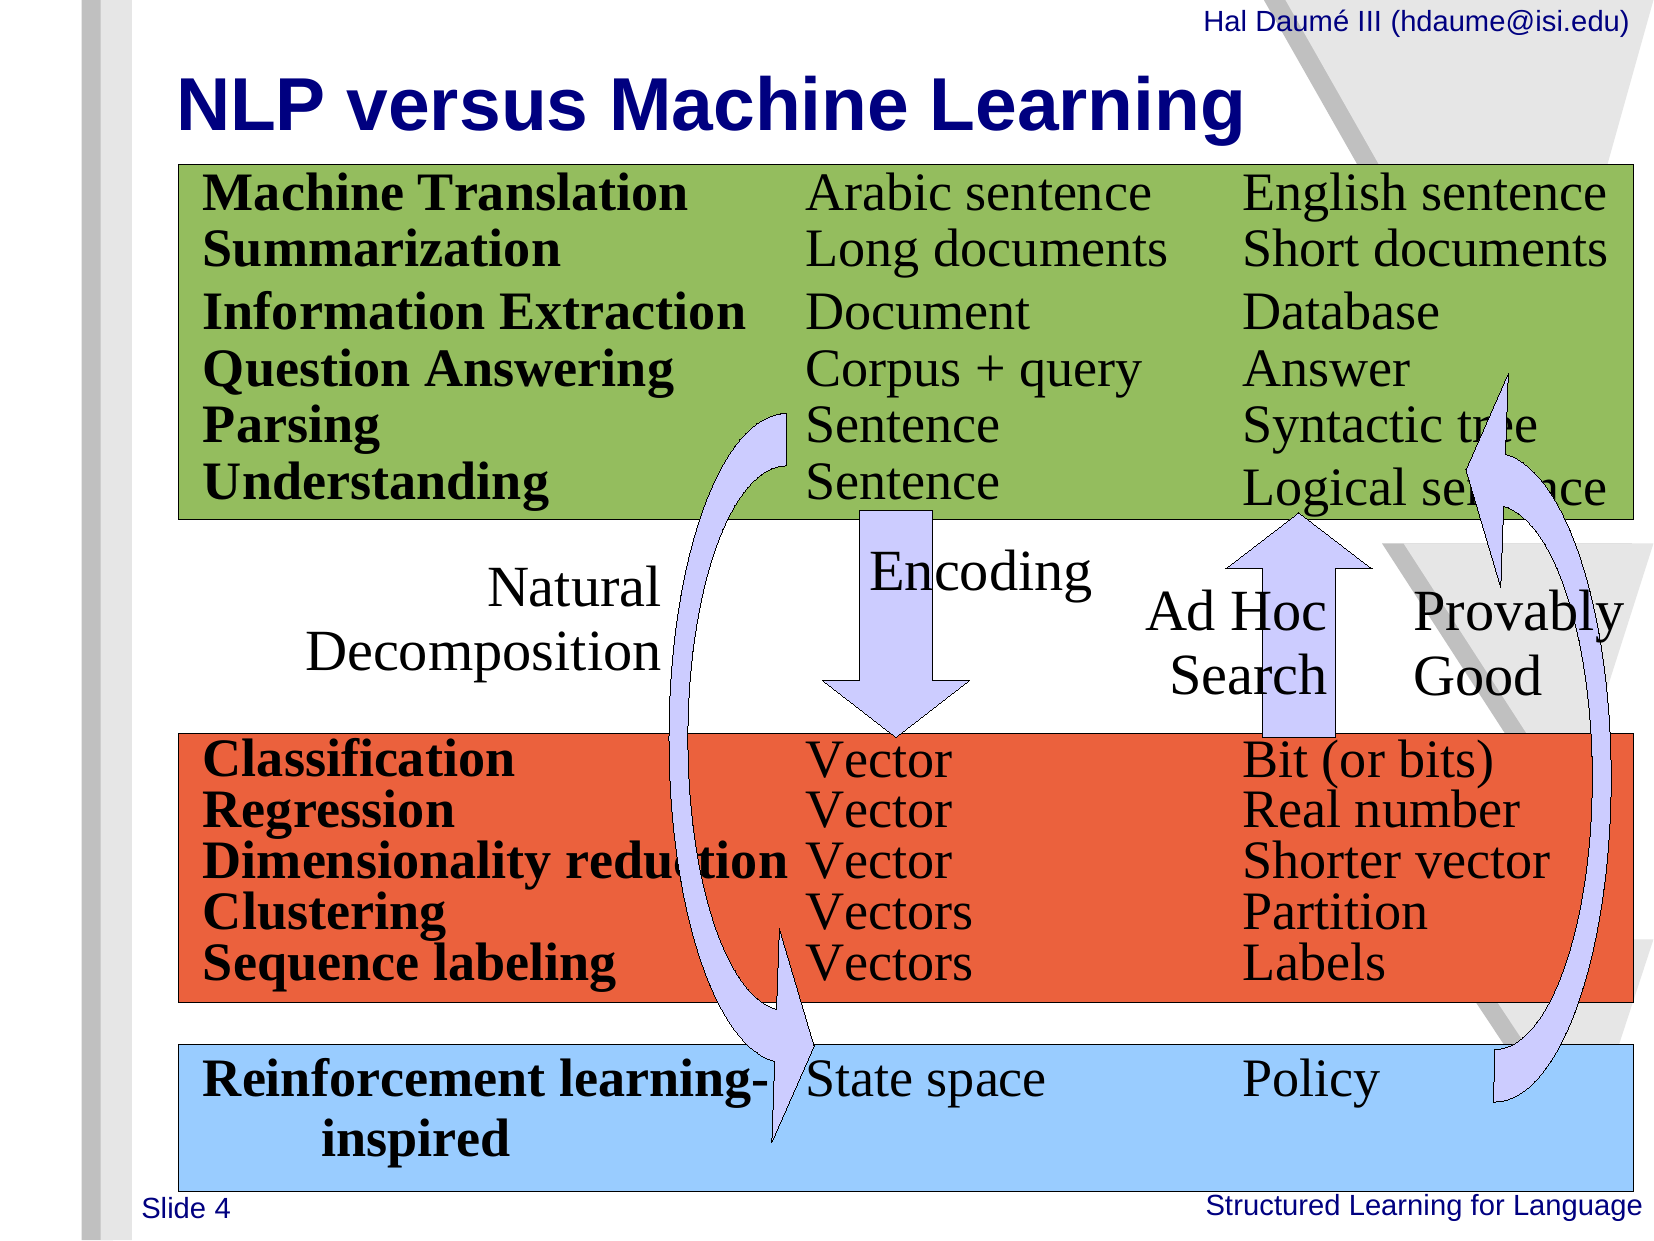

# NLP versus Machine Learning
Machine Translation
Arabic sentence
English sentence
Summarization
Long documents
Short documents
Information Extraction
Document
Database
Question Answering
Corpus + query
Answer
Parsing
Sentence
Syntactic tree
Understanding
Sentence
Logical sentence
Natural
Decomposition
Provably
Good
Encoding
Ad Hoc
Search
Classification
Vector
Bit (or bits)
Regression
Vector
Real number
Dimensionality reduction
Vector
Shorter vector
Clustering
Vectors
Partition
Sequence labeling
Vectors
Labels
Reinforcement learning-
	inspired
State space
Policy